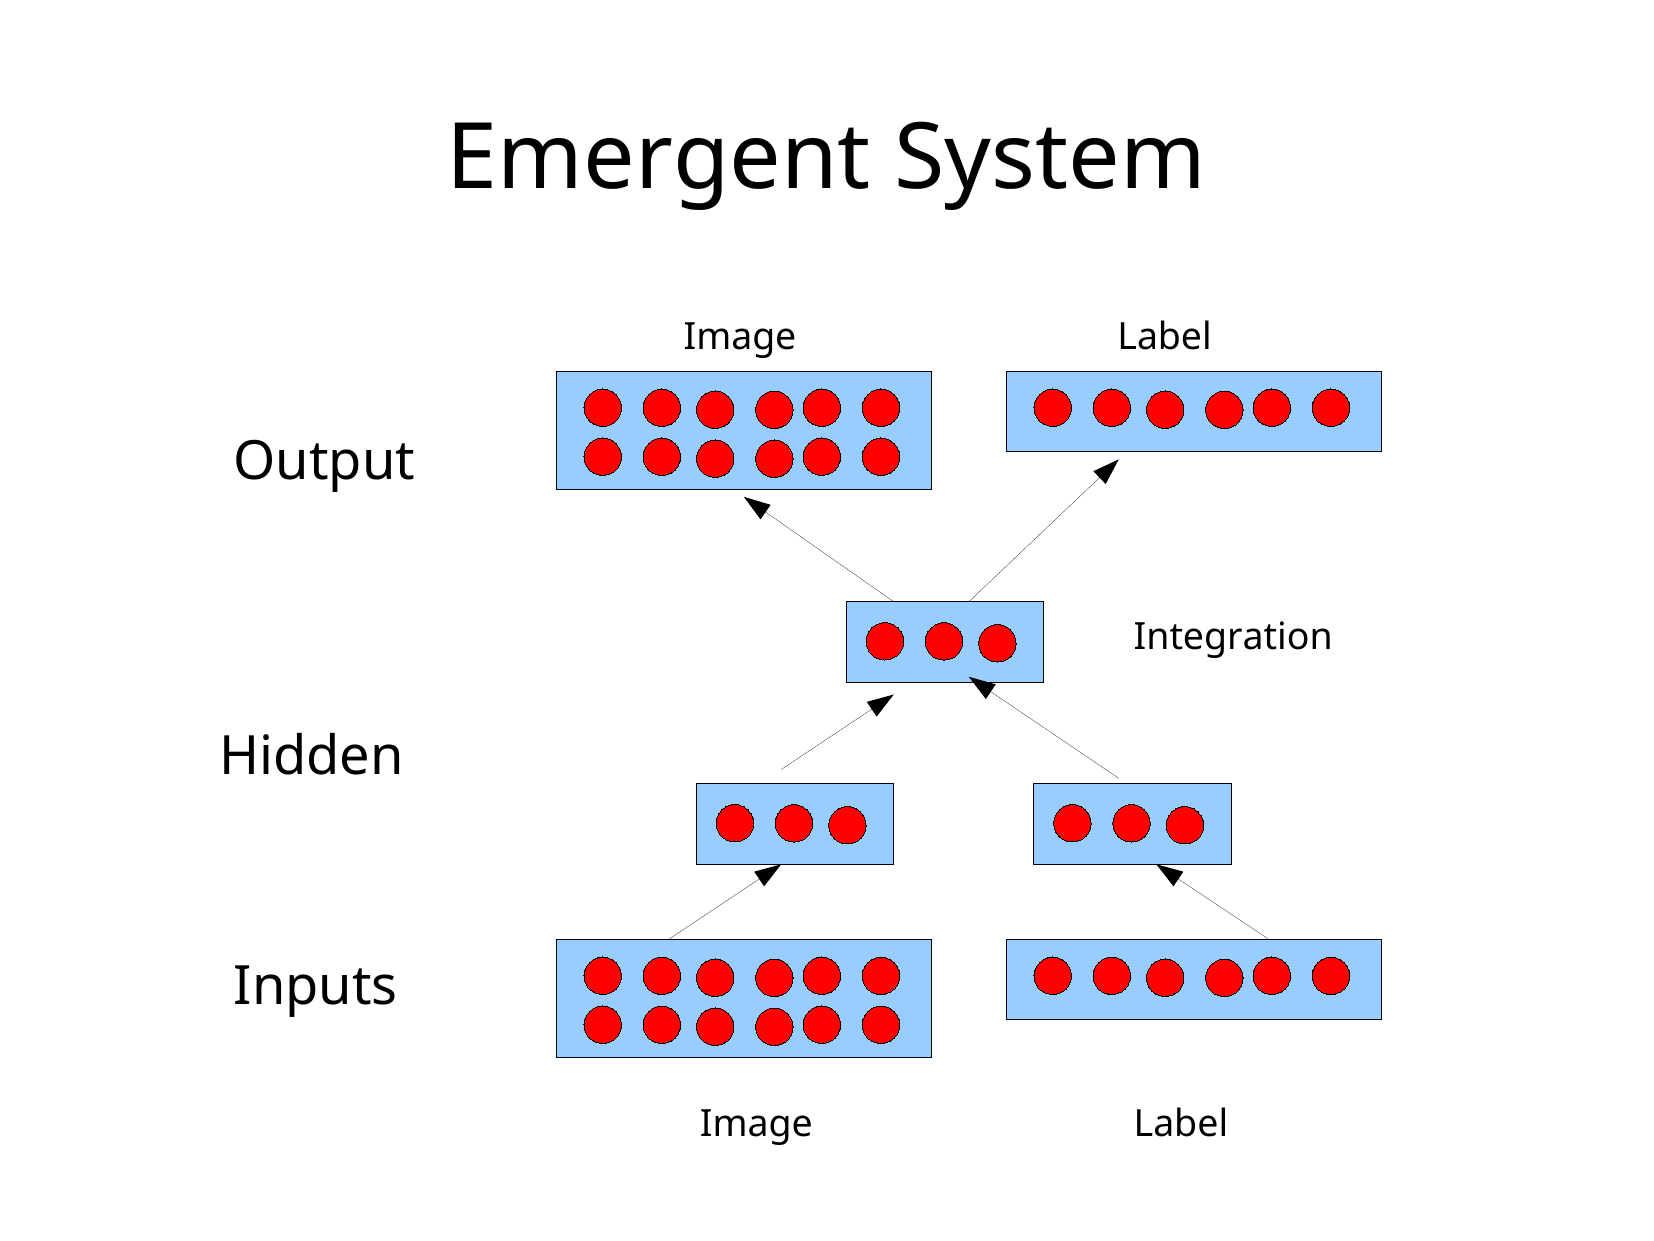

# Emergent System
Image
Label
Output
Integration
Hidden
Inputs
Image
Label